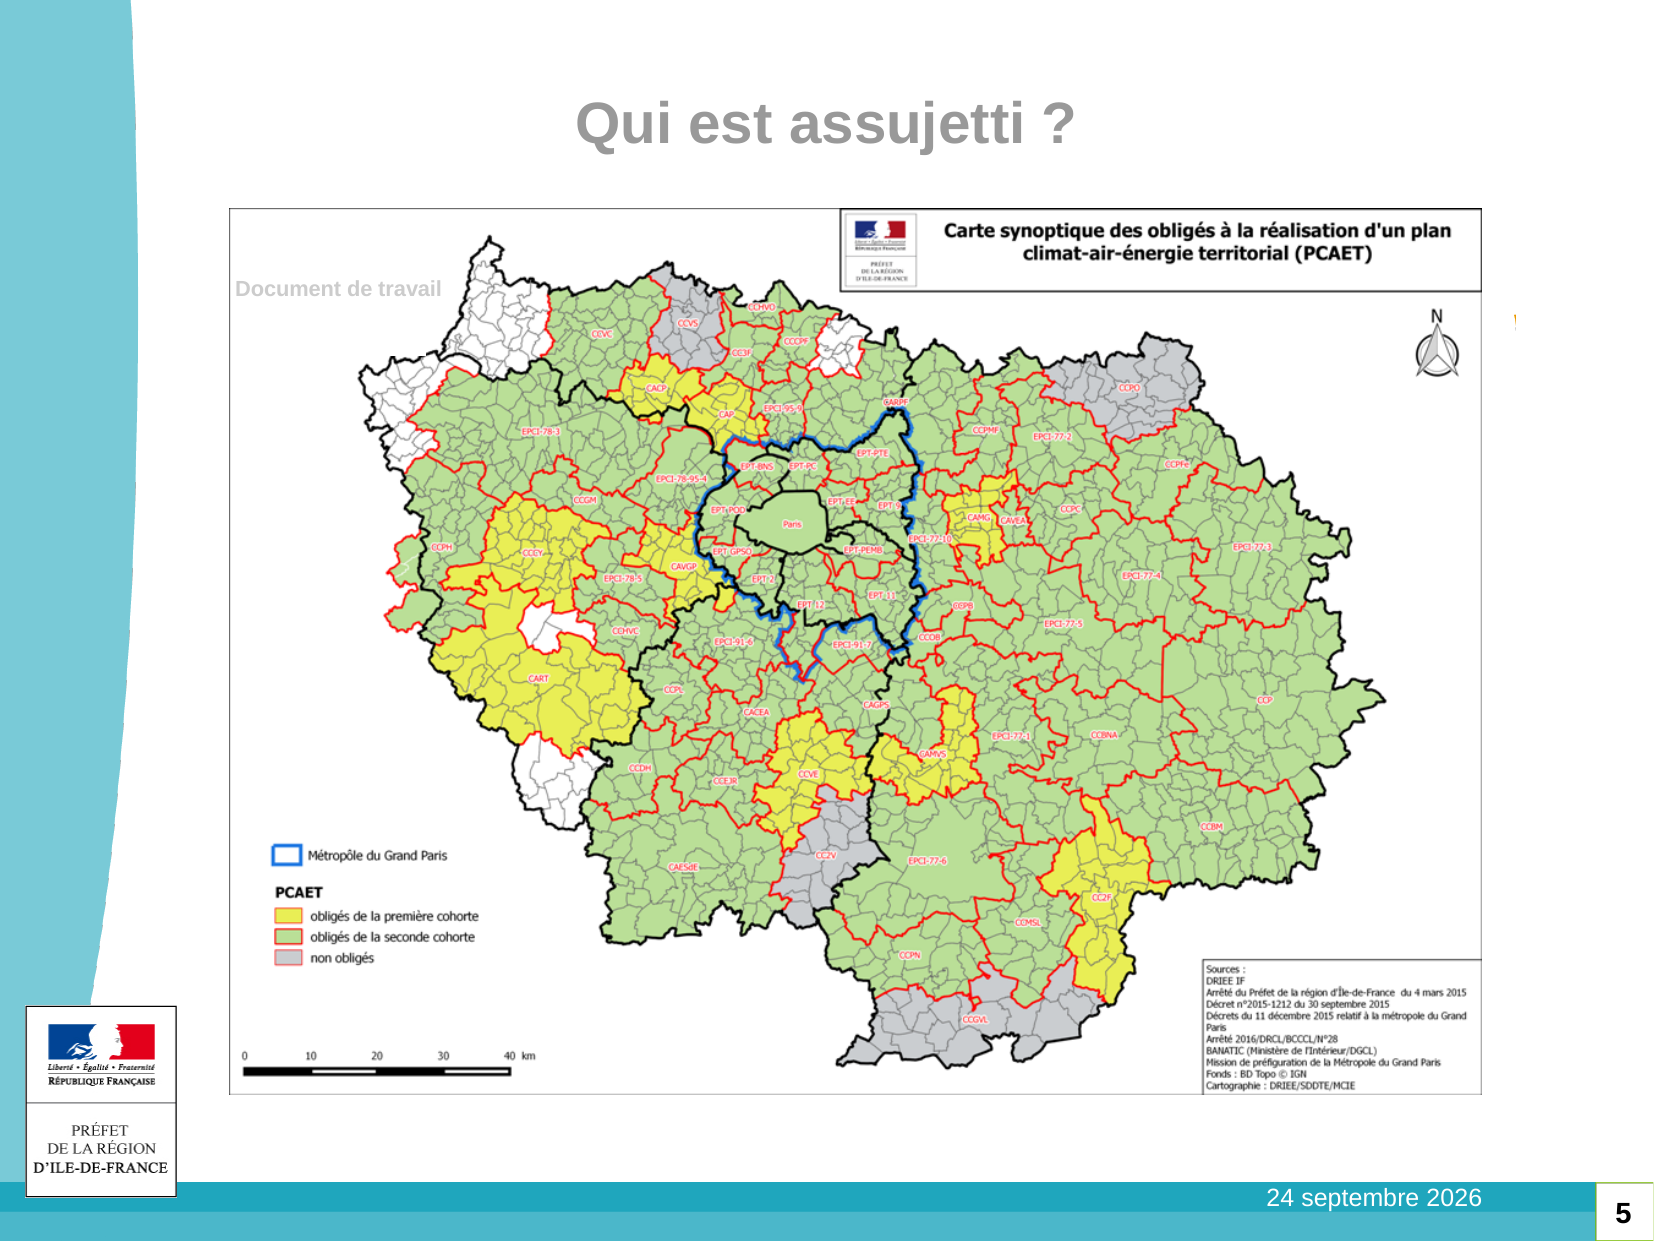

# Qui est assujetti ?
Document de travail
5